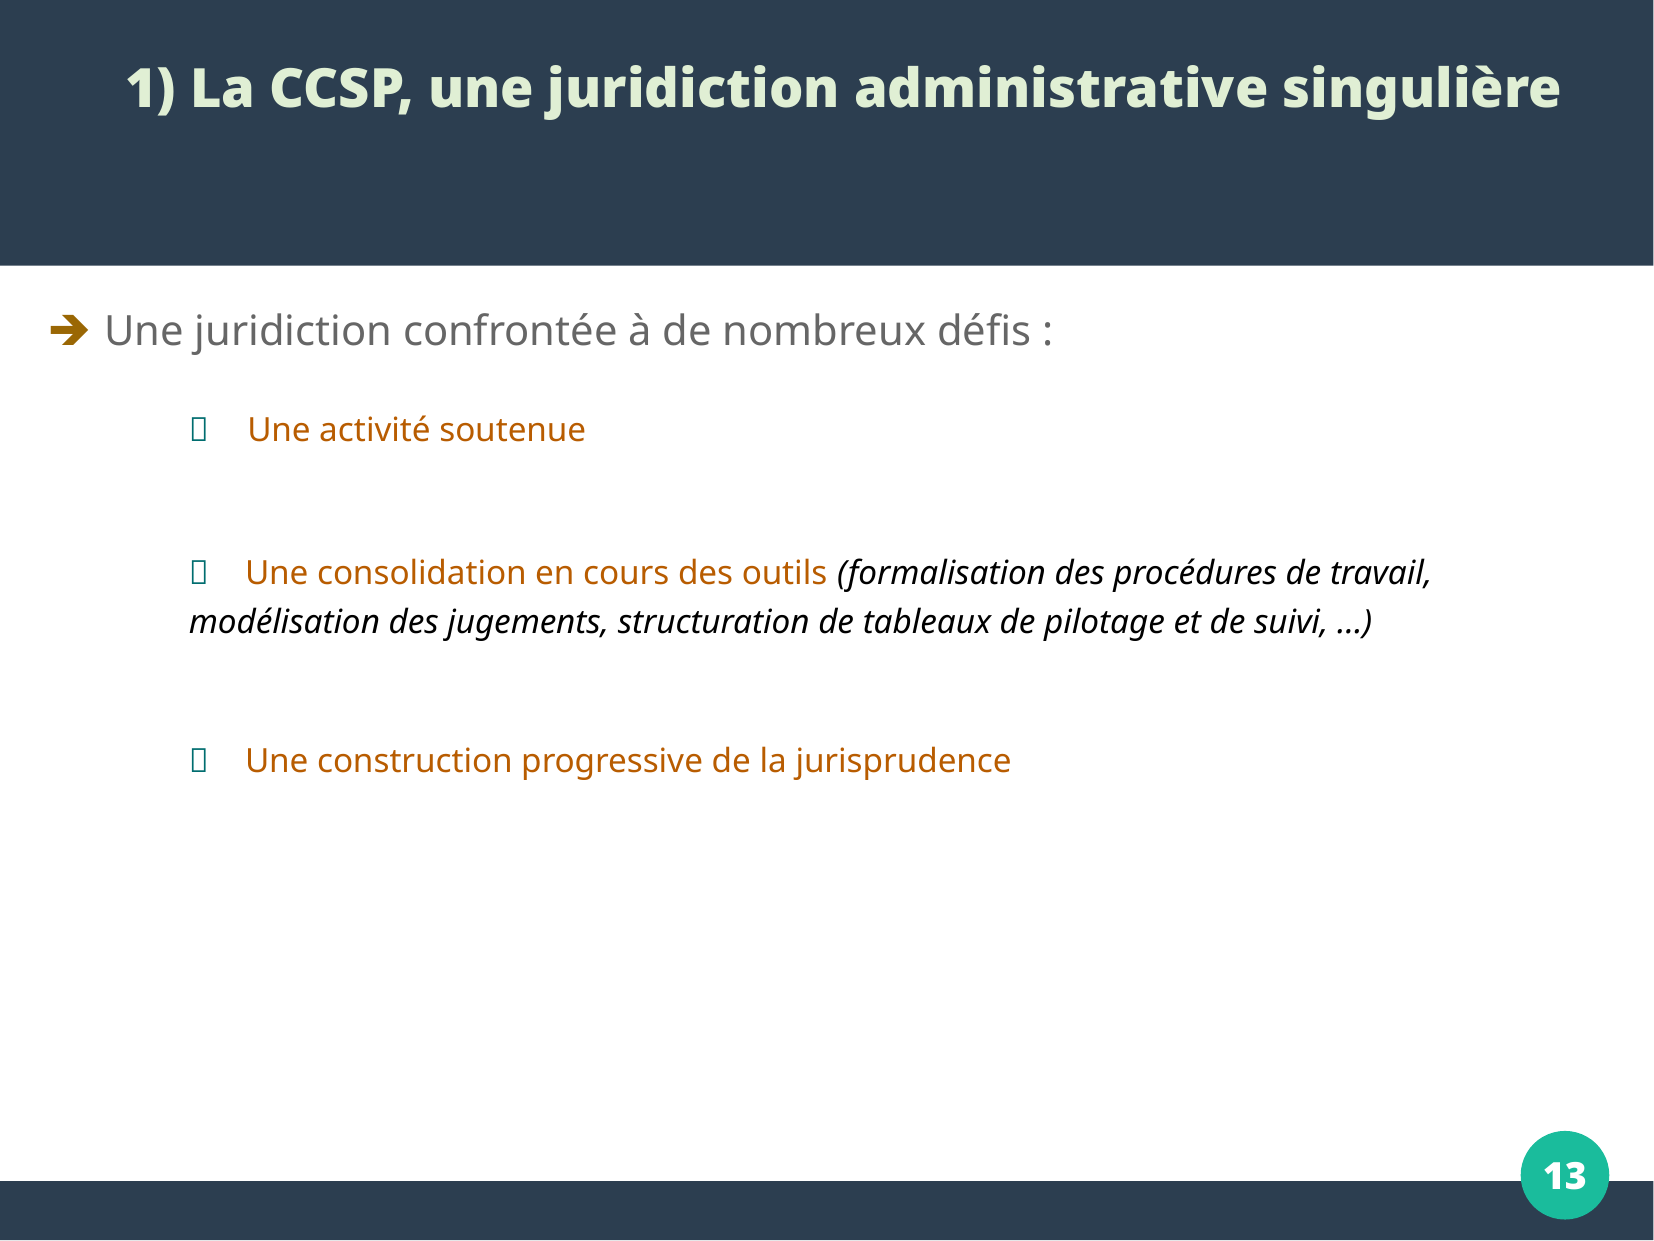

# 1) La CCSP, une juridiction administrative singulière
 Une juridiction confrontée à de nombreux défis :
 Une activité soutenue
 Une consolidation en cours des outils (formalisation des procédures de travail, modélisation des jugements, structuration de tableaux de pilotage et de suivi, …)
 Une construction progressive de la jurisprudence
13